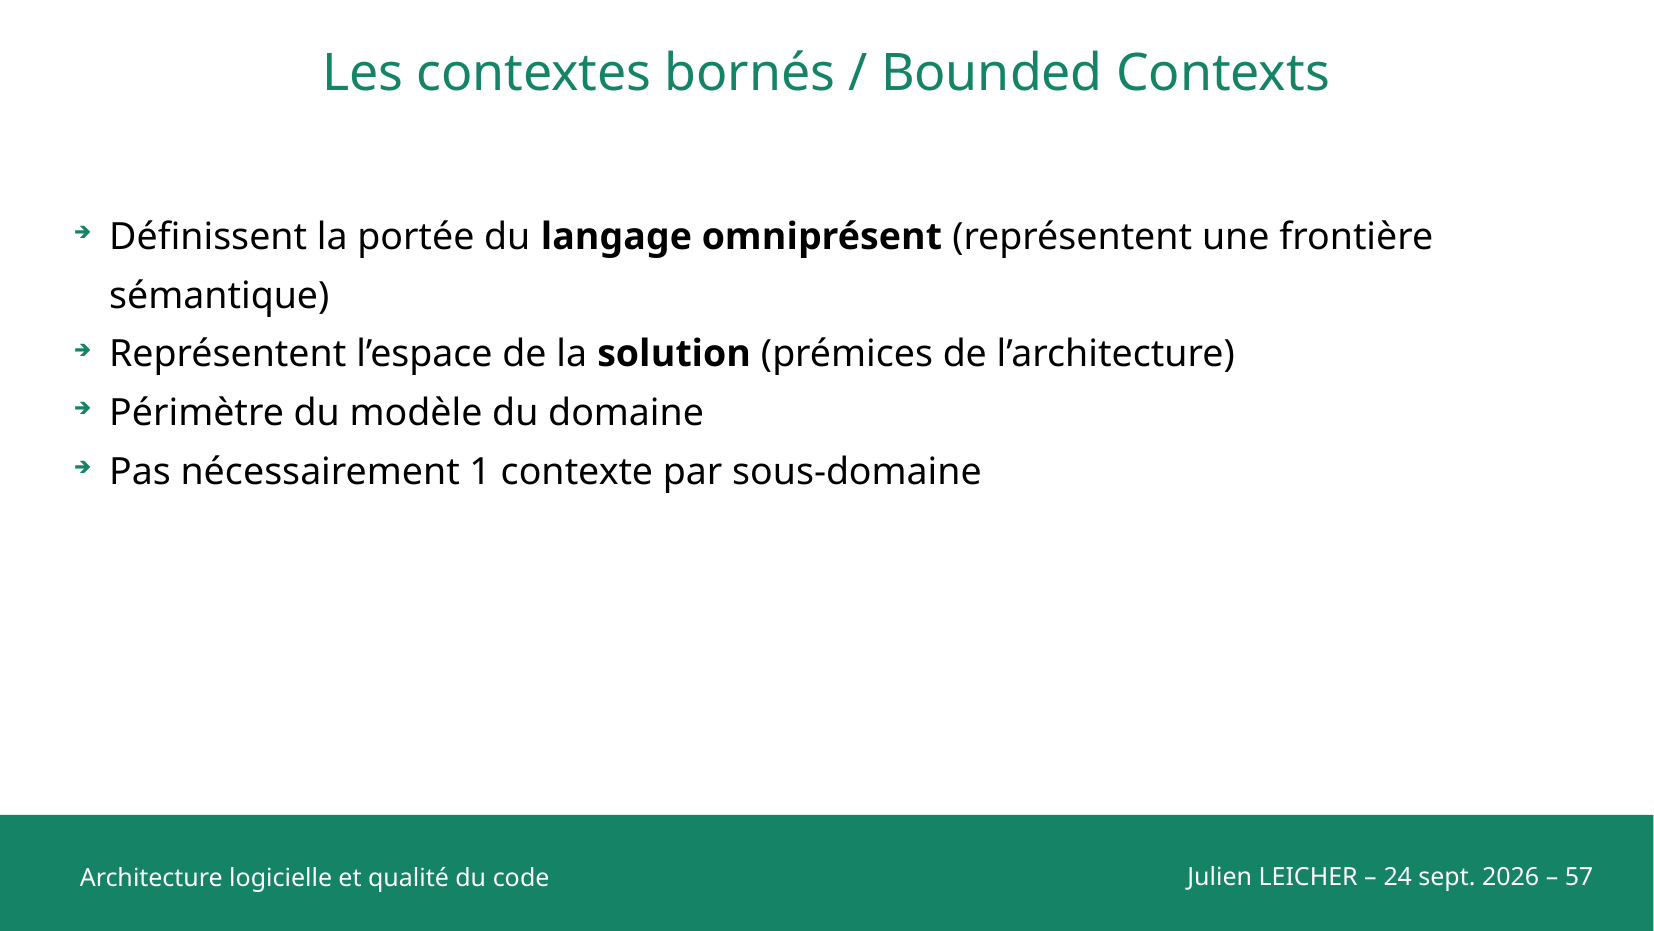

Les contextes bornés / Bounded Contexts
Définissent la portée du langage omniprésent (représentent une frontière sémantique)
Représentent l’espace de la solution (prémices de l’architecture)
Périmètre du modèle du domaine
Pas nécessairement 1 contexte par sous-domaine
Julien LEICHER – –
Architecture logicielle et qualité du code